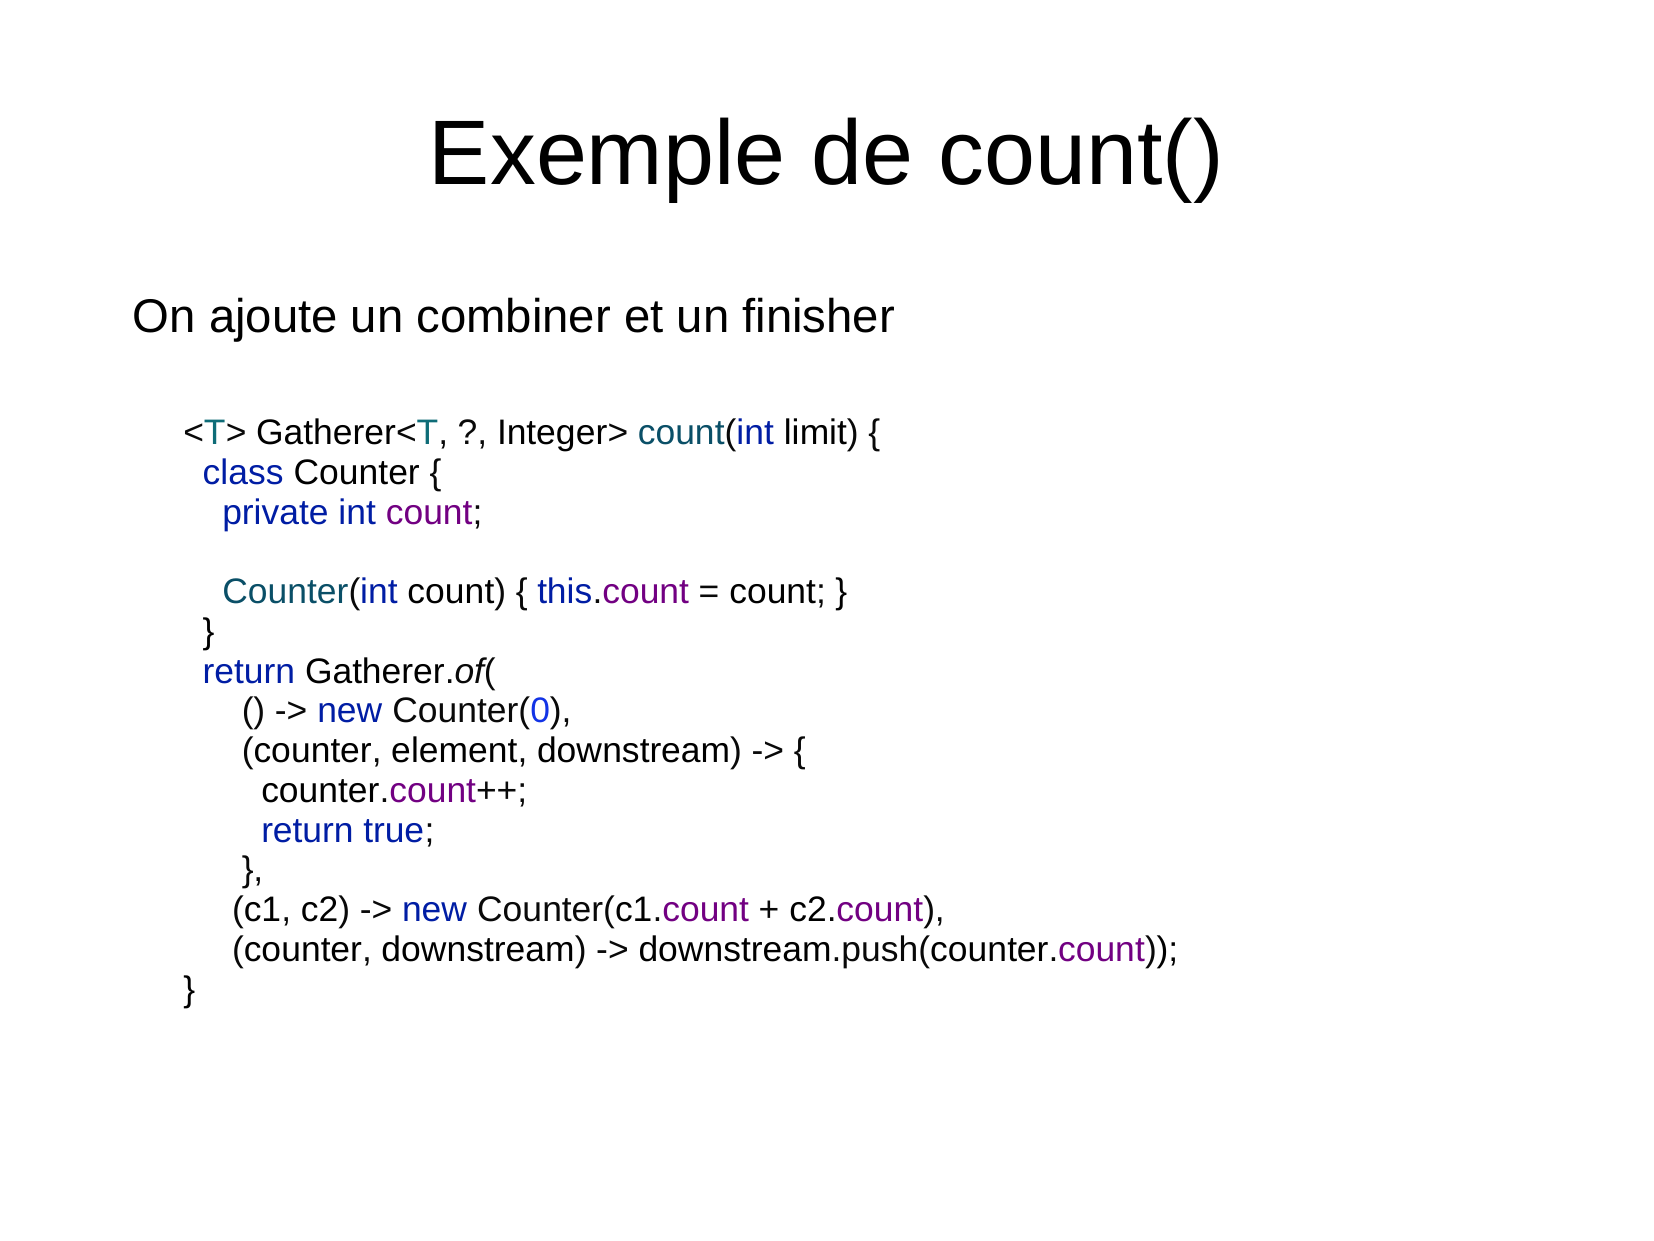

# Exemple de count()
On ajoute un combiner et un finisher
<T> Gatherer<T, ?, Integer> count(int limit) {
 class Counter {
 private int count;
 Counter(int count) { this.count = count; }
 }
 return Gatherer.of(
 () -> new Counter(0),
 (counter, element, downstream) -> {
 counter.count++;
 return true;
 },
 (c1, c2) -> new Counter(c1.count + c2.count),
 (counter, downstream) -> downstream.push(counter.count));
}